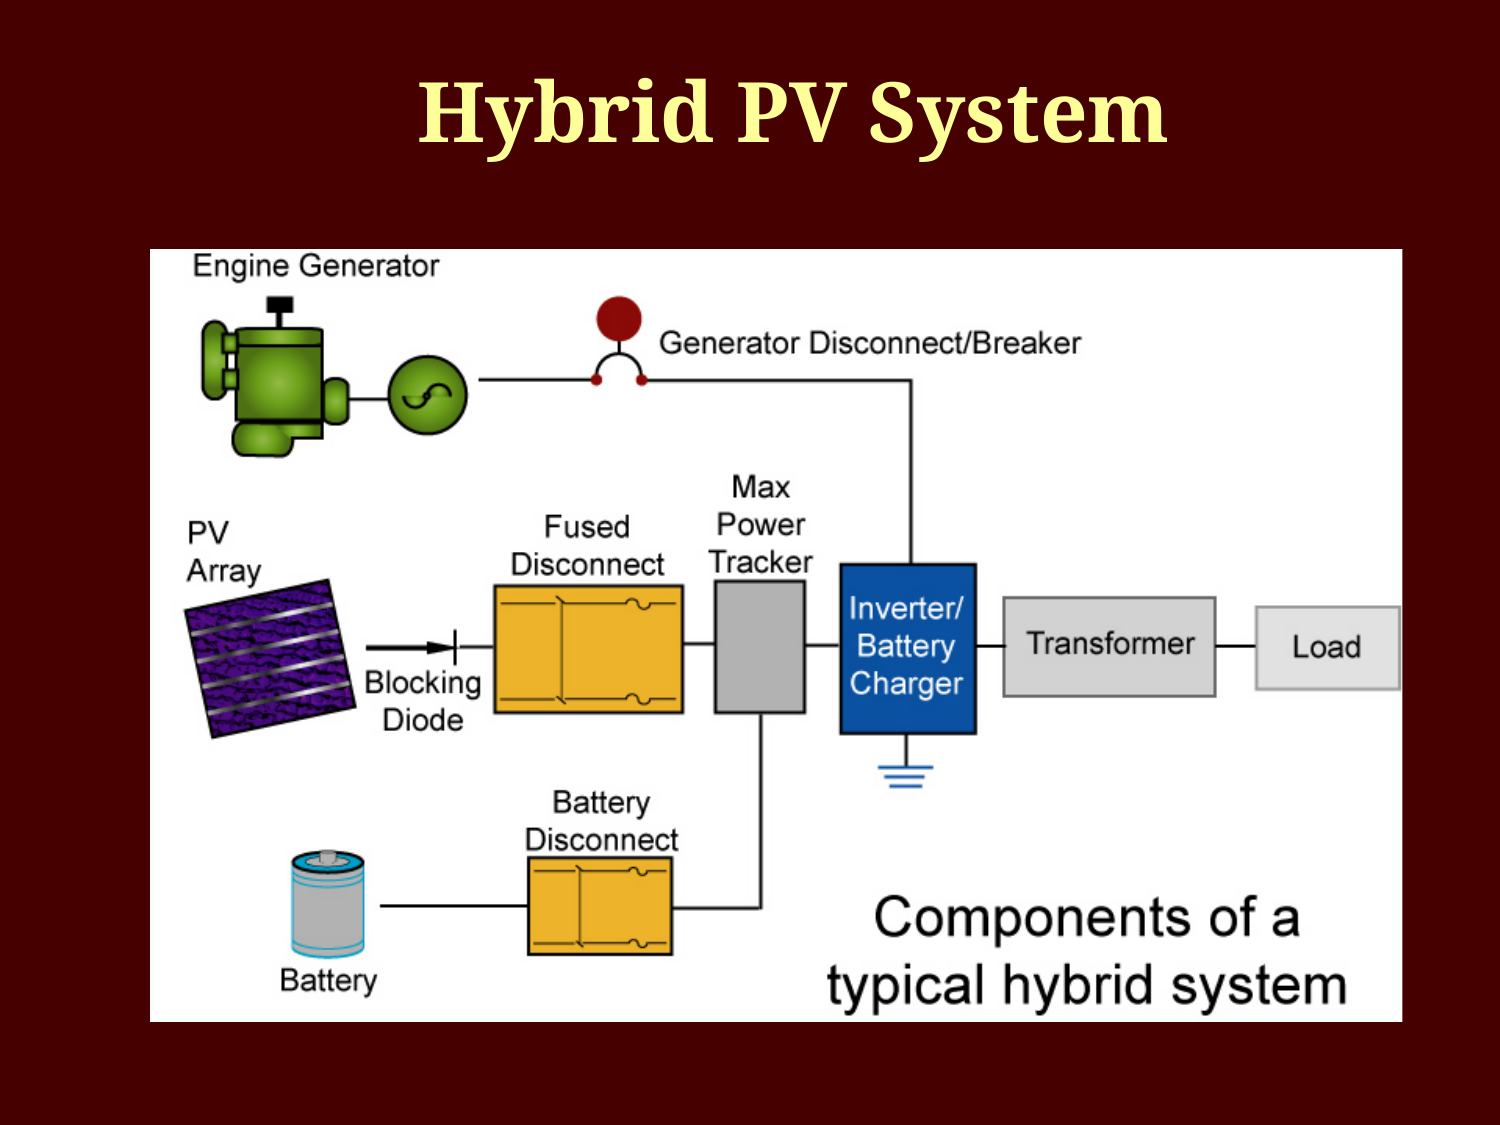

# Hybrid PV System
Engineering Photovoltaic Systems
11